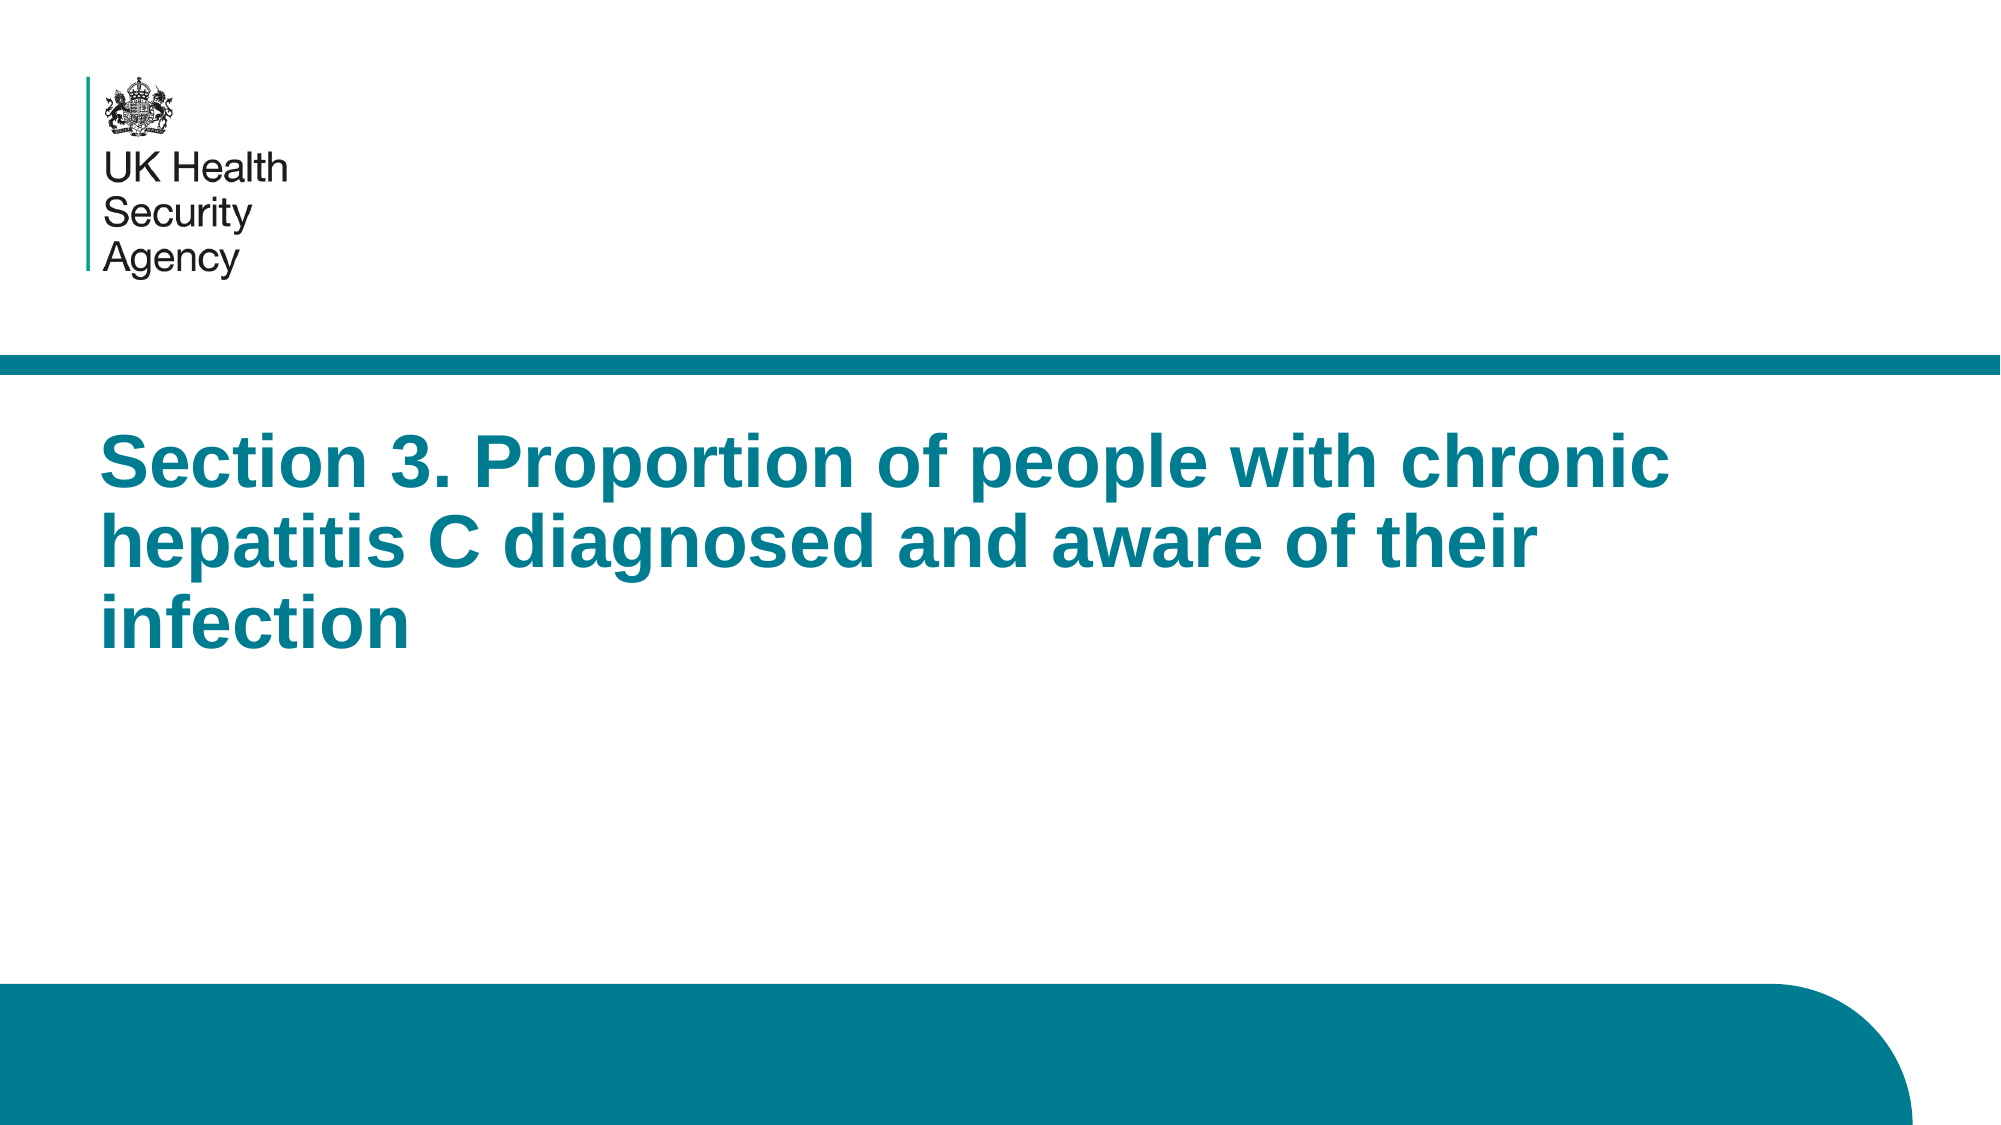

# Section 3. Proportion of people with chronic hepatitis C diagnosed and aware of their infection